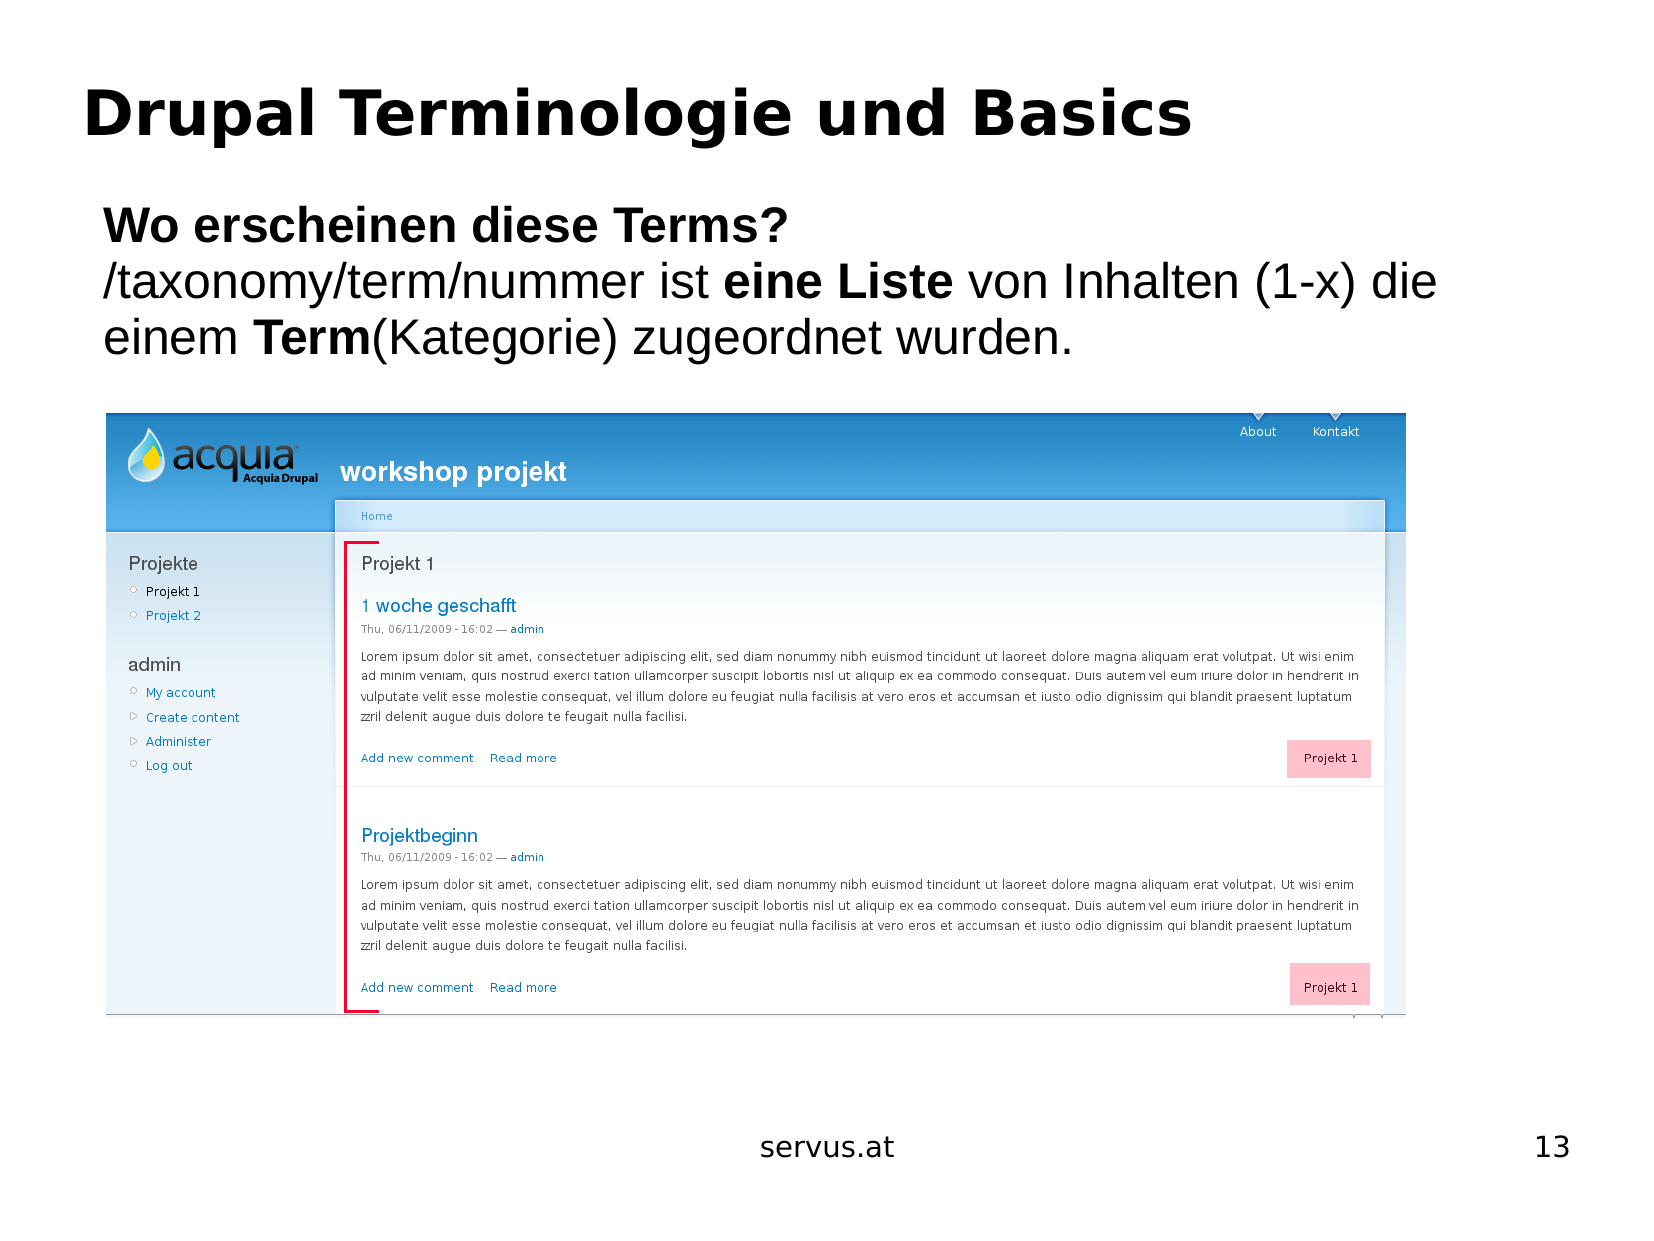

# Drupal Terminologie und Basics
Wo erscheinen diese Terms?
/taxonomy/term/nummer ist eine Liste von Inhalten (1-x) die einem Term(Kategorie) zugeordnet wurden.
servus.at
13